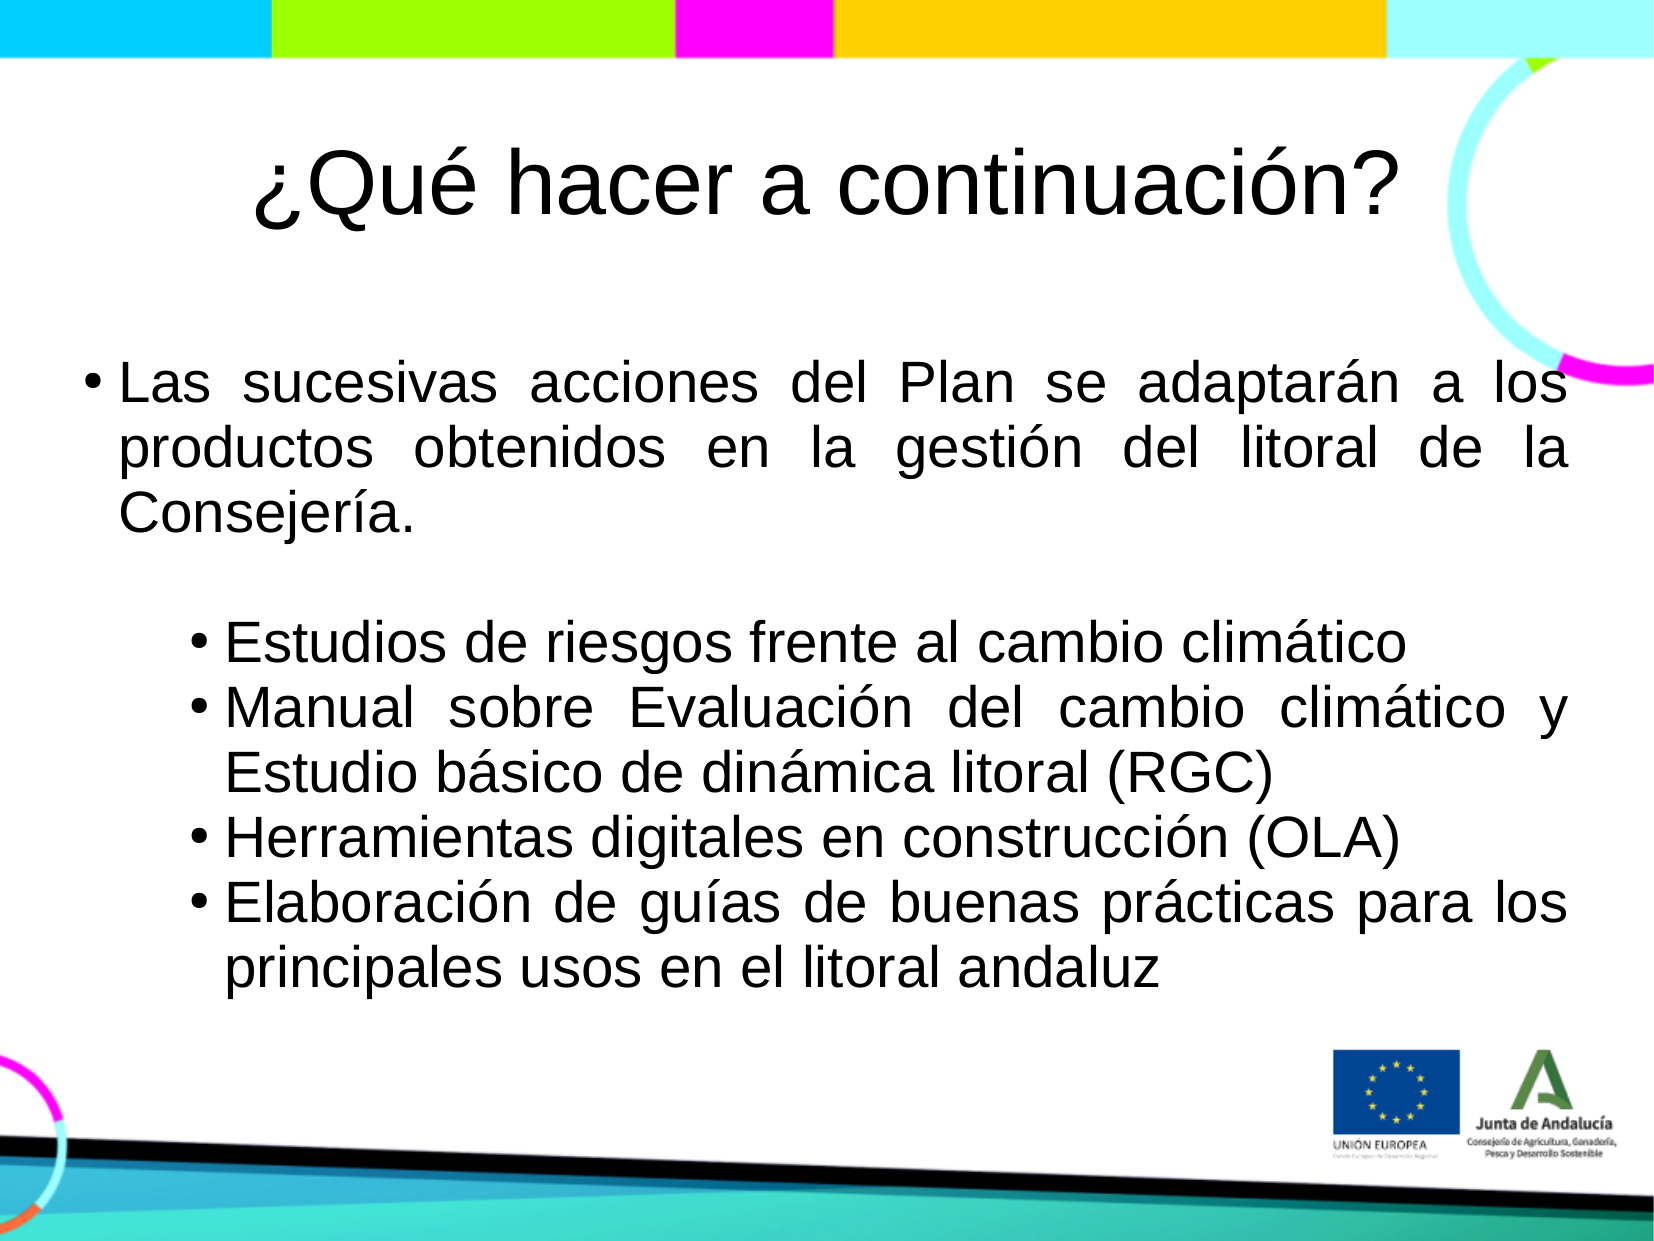

# ¿Qué hacer a continuación?
Las sucesivas acciones del Plan se adaptarán a los productos obtenidos en la gestión del litoral de la Consejería.
Estudios de riesgos frente al cambio climático
Manual sobre Evaluación del cambio climático y Estudio básico de dinámica litoral (RGC)
Herramientas digitales en construcción (OLA)
Elaboración de guías de buenas prácticas para los principales usos en el litoral andaluz